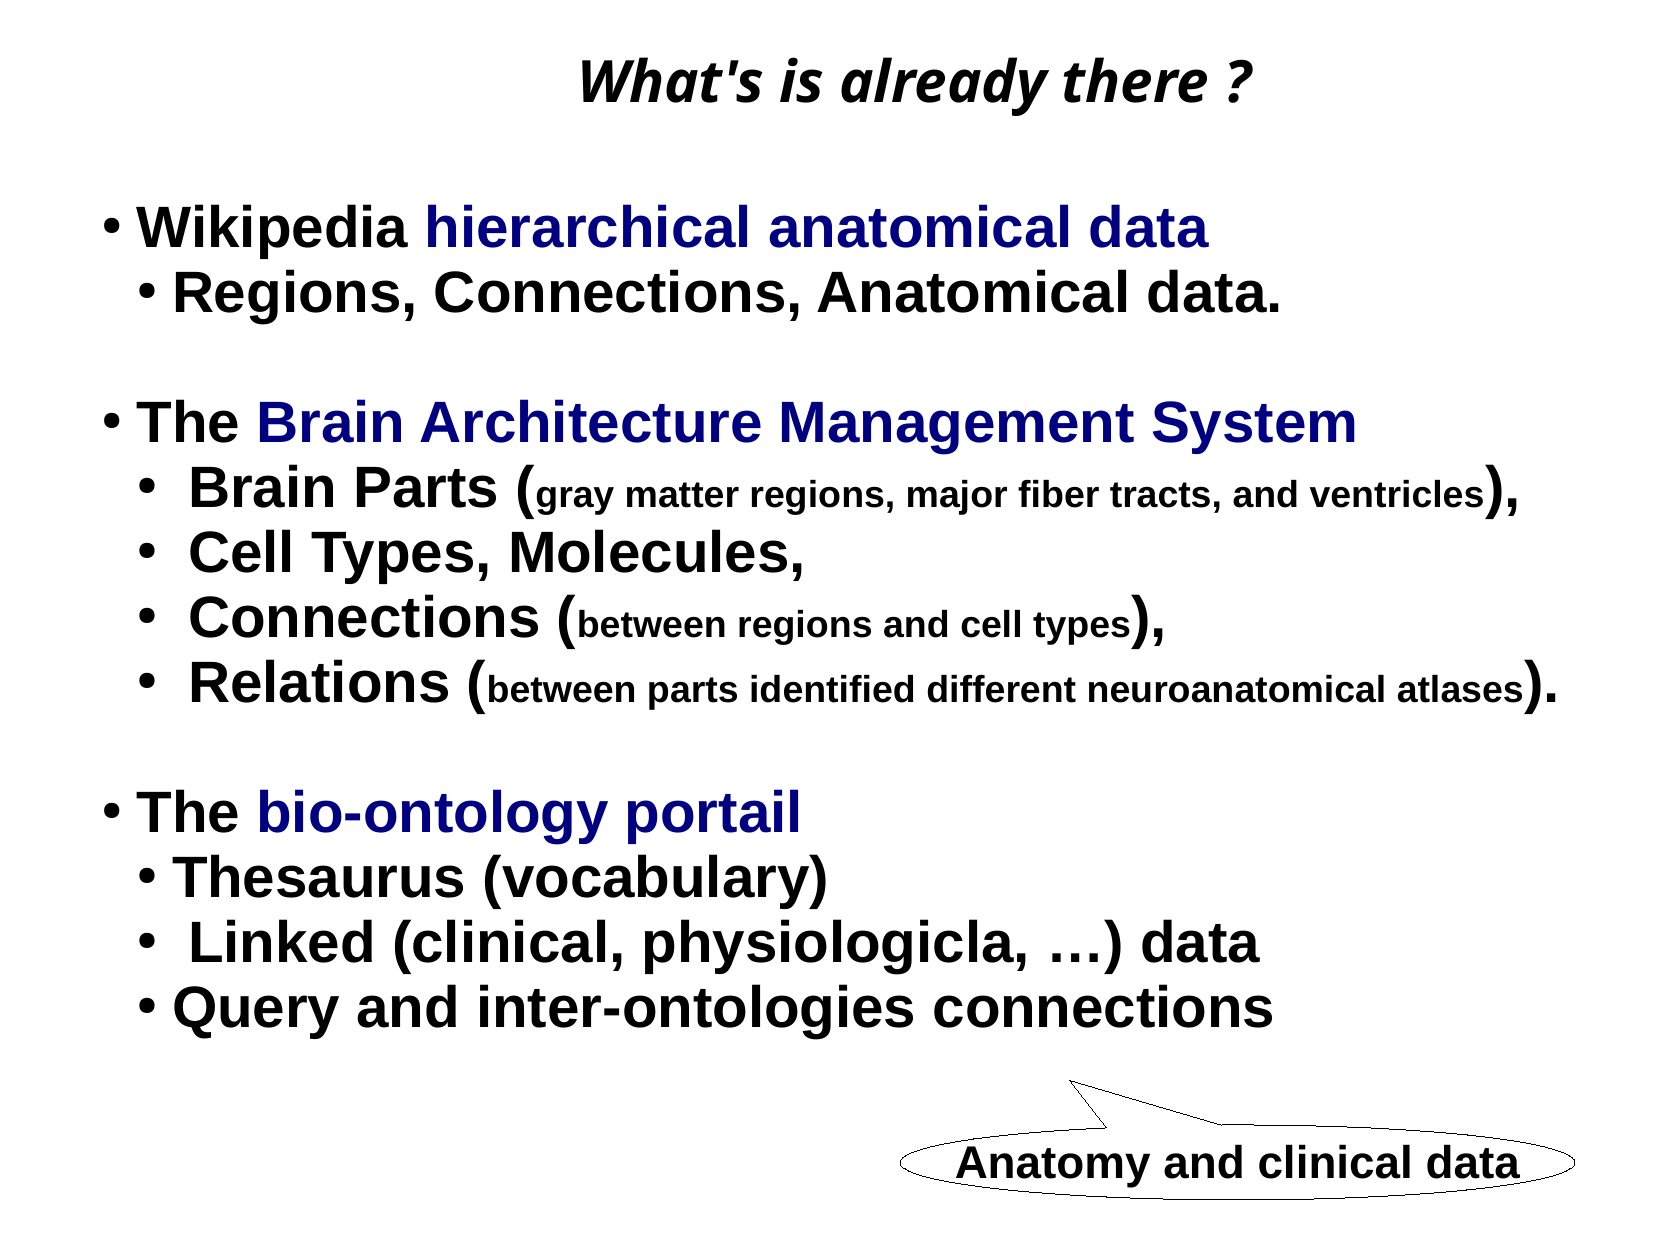

What's is already there ?
Wikipedia hierarchical anatomical data
Regions, Connections, Anatomical data.
The Brain Architecture Management System
 Brain Parts (gray matter regions, major fiber tracts, and ventricles),
 Cell Types, Molecules,
 Connections (between regions and cell types),
 Relations (between parts identified different neuroanatomical atlases).
The bio-ontology portail
Thesaurus (vocabulary)
 Linked (clinical, physiologicla, …) data
Query and inter-ontologies connections
Anatomy and clinical data